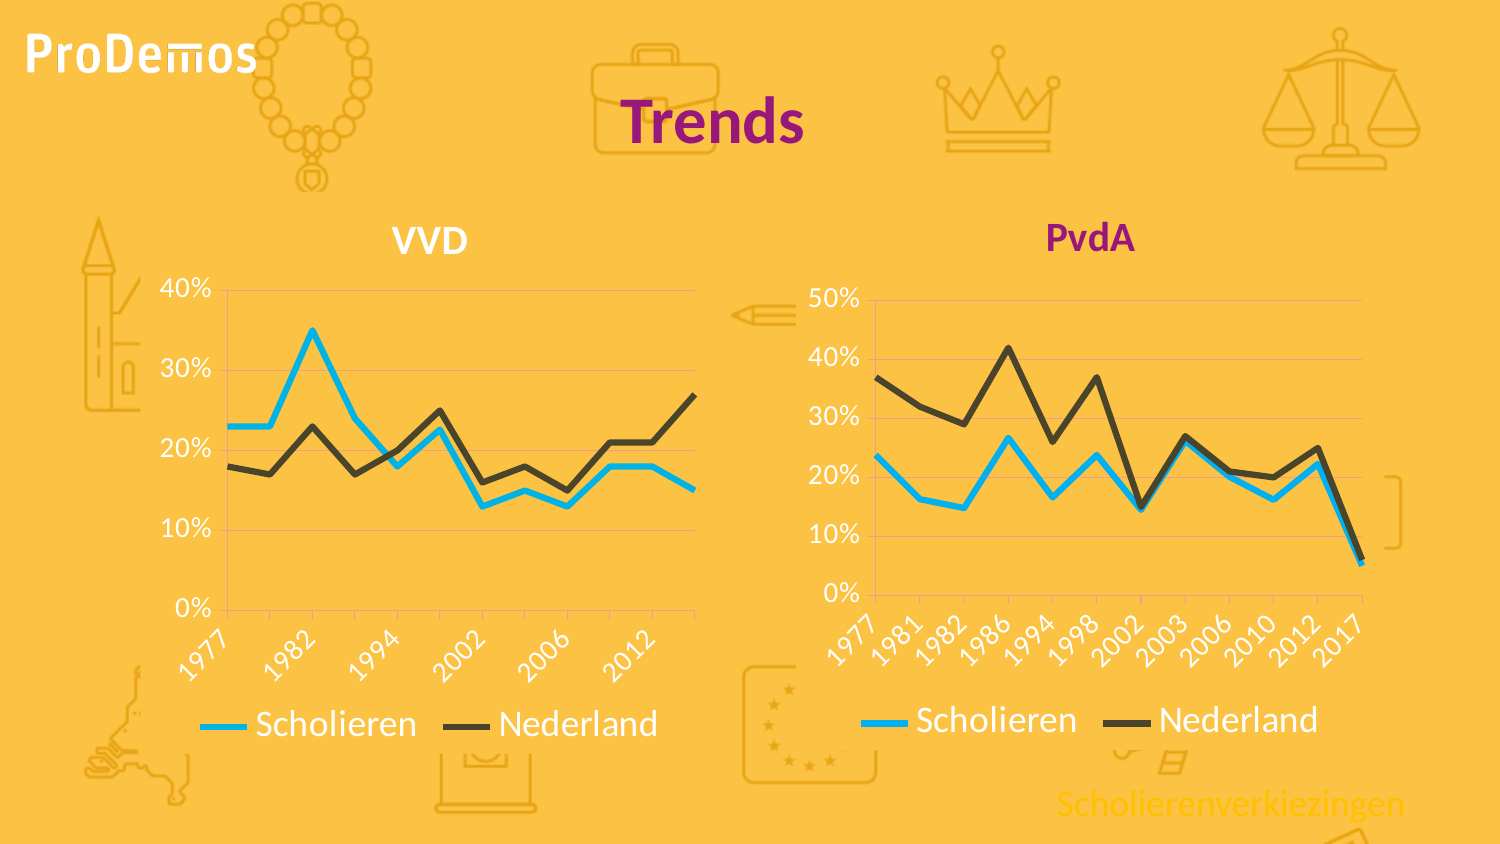

Trends
### Chart: PvdA
| Category | Scholieren | Nederland |
|---|---|---|
| 1977 | 0.238 | 0.37 |
| 1981 | 0.163 | 0.32 |
| 1982 | 0.148 | 0.29 |
| 1986 | 0.267 | 0.42 |
| 1994 | 0.166 | 0.26 |
| 1998 | 0.238 | 0.37 |
| 2002 | 0.145 | 0.15 |
| 2003 | 0.262 | 0.27 |
| 2006 | 0.201 | 0.21 |
| 2010 | 0.162 | 0.2 |
| 2012 | 0.223 | 0.25 |
| 2017 | 0.05 | 0.06 |
### Chart: VVD
| Category | Scholieren | Nederland |
|---|---|---|
| 1977 | 0.23 | 0.18 |
| 1981 | 0.23 | 0.17 |
| 1982 | 0.35 | 0.23 |
| 1986 | 0.24 | 0.17 |
| 1994 | 0.18 | 0.2 |
| 1998 | 0.226 | 0.25 |
| 2002 | 0.13 | 0.16 |
| 2003 | 0.15 | 0.18 |
| 2006 | 0.13 | 0.15 |
| 2010 | 0.18 | 0.21 |
| 2012 | 0.18 | 0.21 |
| 2017 | 0.15 | 0.27 |Scholierenverkiezingen